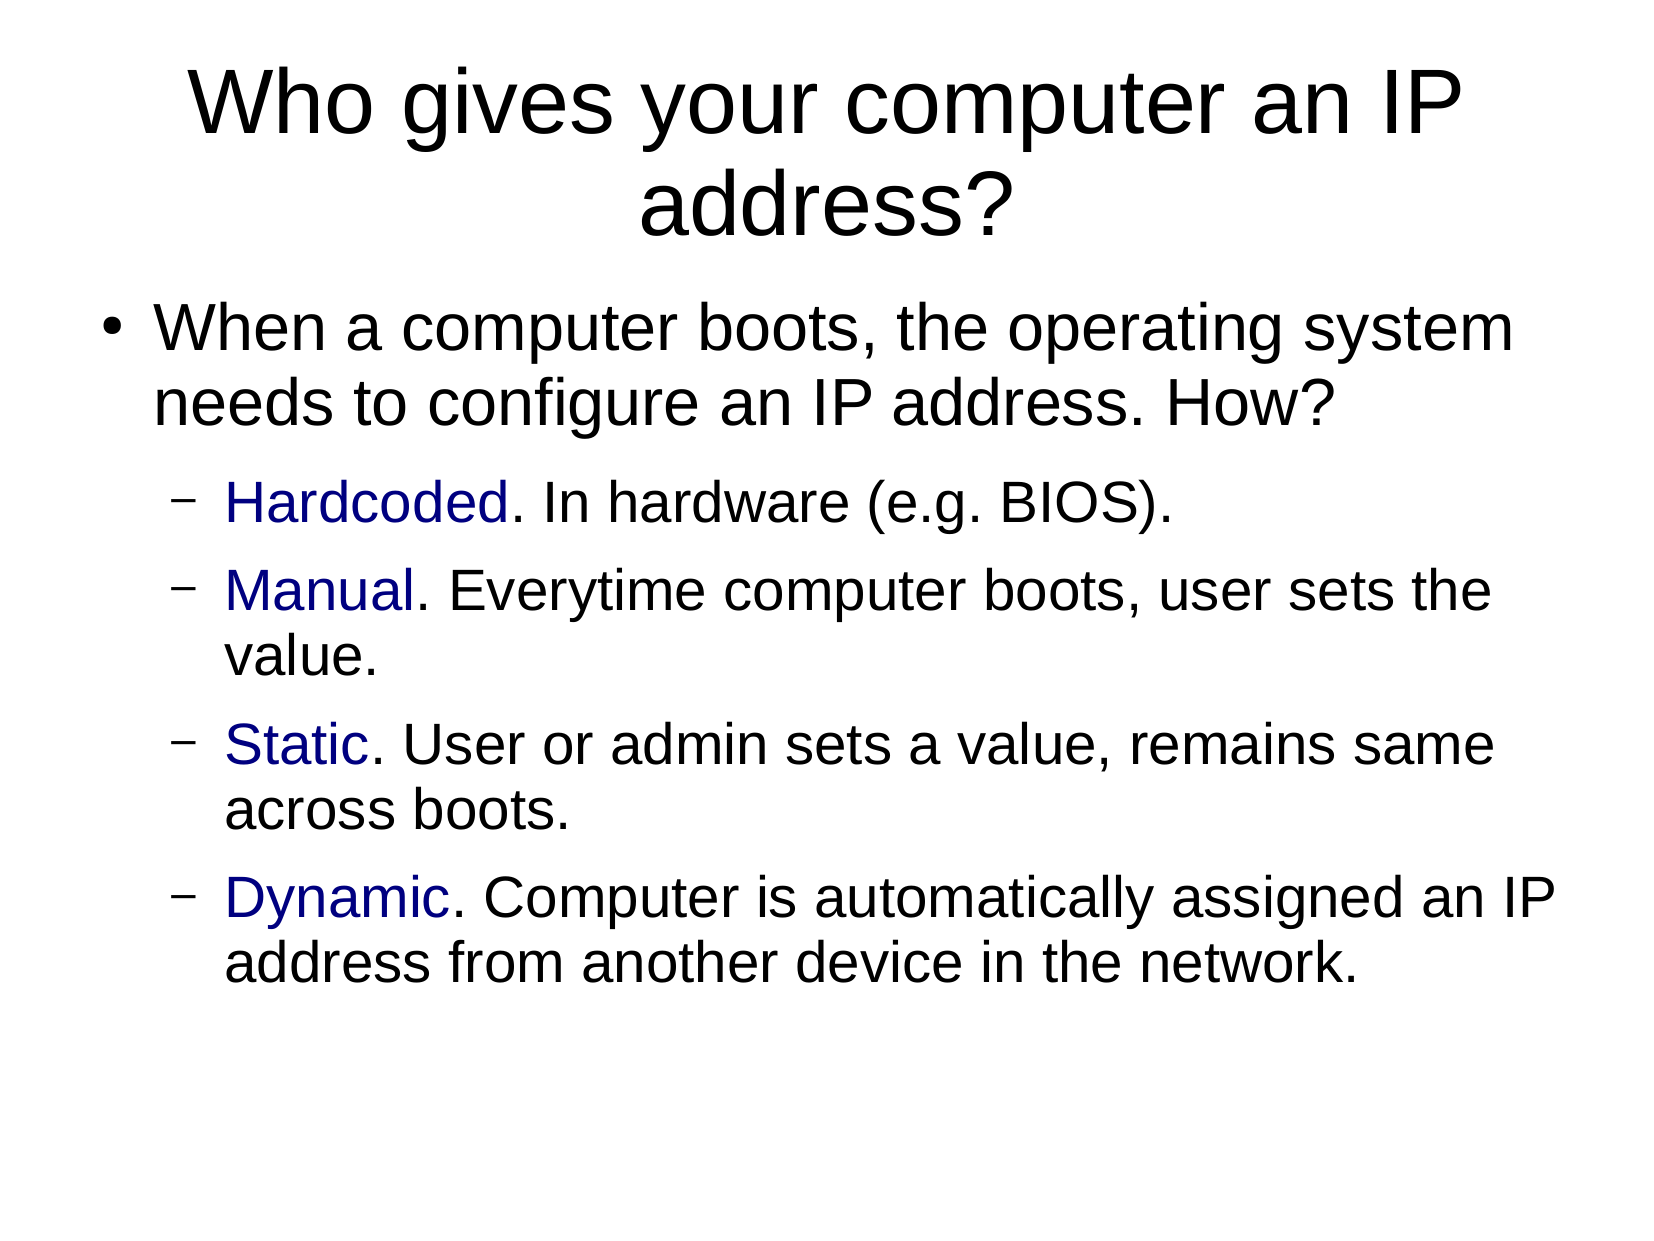

# Who gives your computer an IP address?
When a computer boots, the operating system needs to configure an IP address. How?
Hardcoded. In hardware (e.g. BIOS).
Manual. Everytime computer boots, user sets the value.
Static. User or admin sets a value, remains same across boots.
Dynamic. Computer is automatically assigned an IP address from another device in the network.